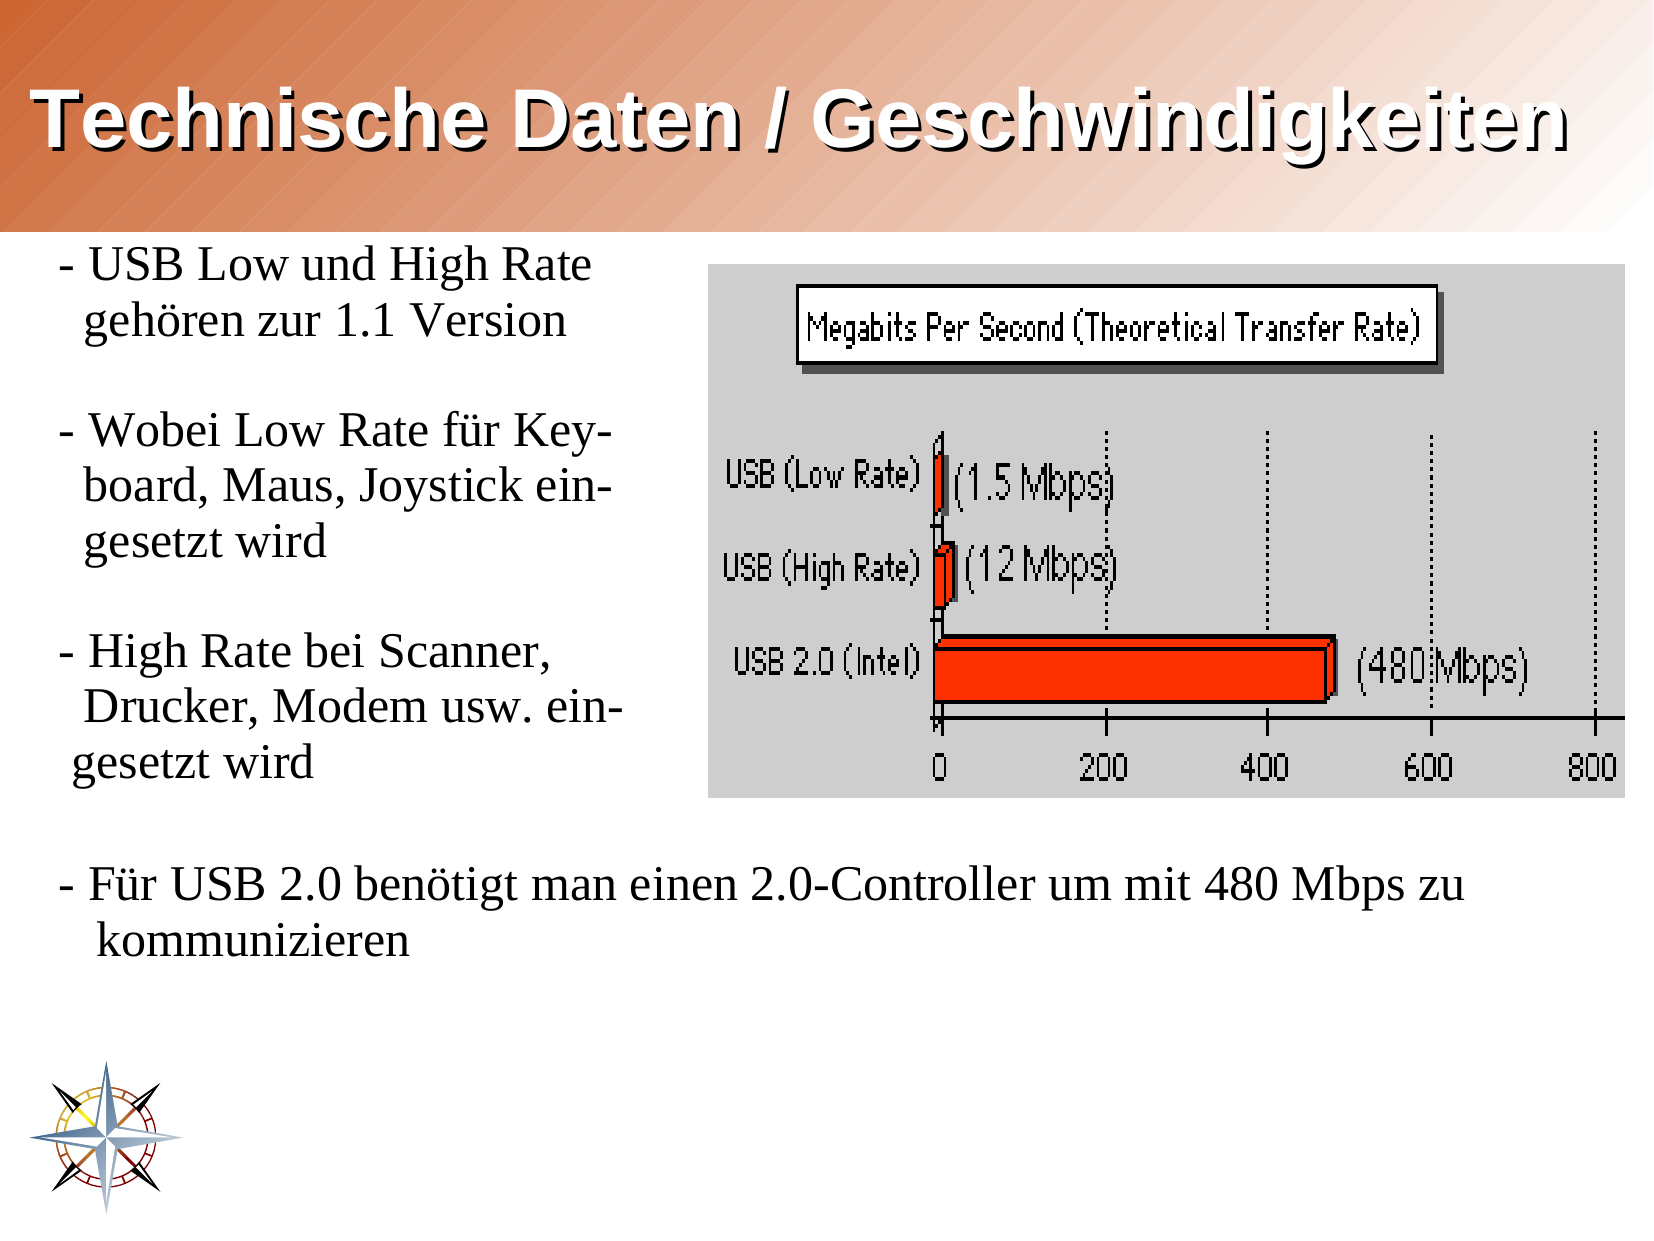

# Technische Daten / Geschwindigkeiten
- USB Low und High Rate
 gehören zur 1.1 Version
- Wobei Low Rate für Key-
 board, Maus, Joystick ein-
 gesetzt wird
- High Rate bei Scanner,
 Drucker, Modem usw. ein-
 gesetzt wird
- Für USB 2.0 benötigt man einen 2.0-Controller um mit 480 Mbps zu kommunizieren